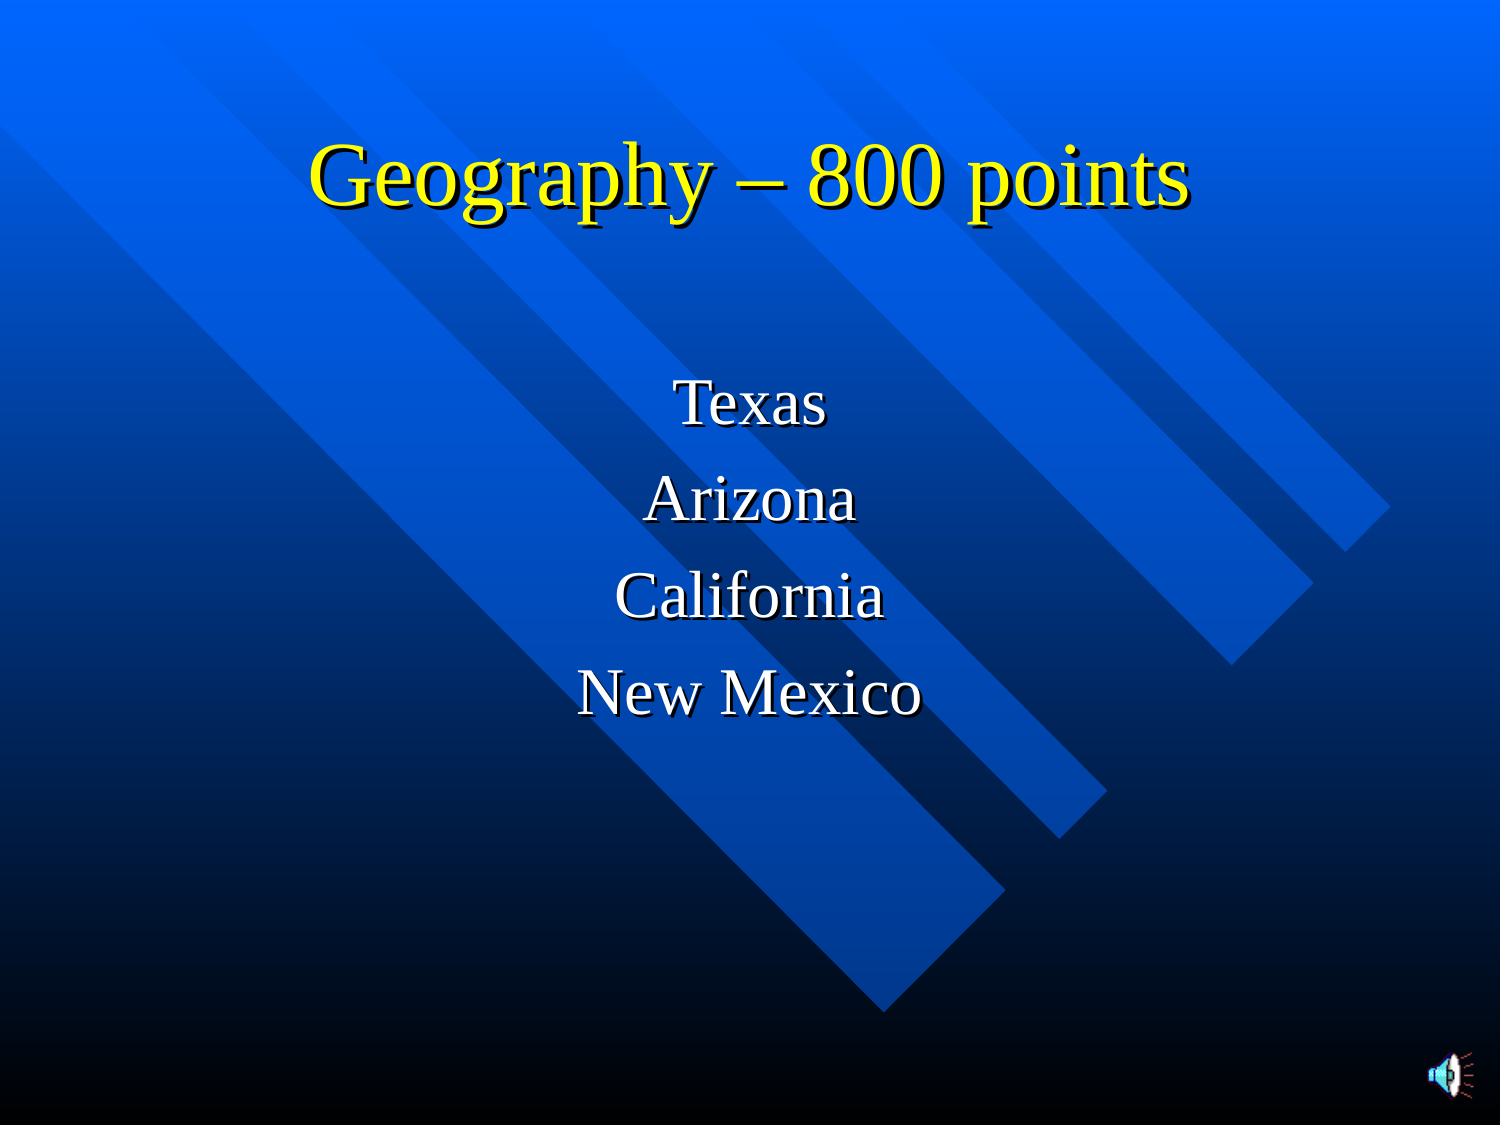

# Geography – 800 points
Texas
Arizona
California
New Mexico